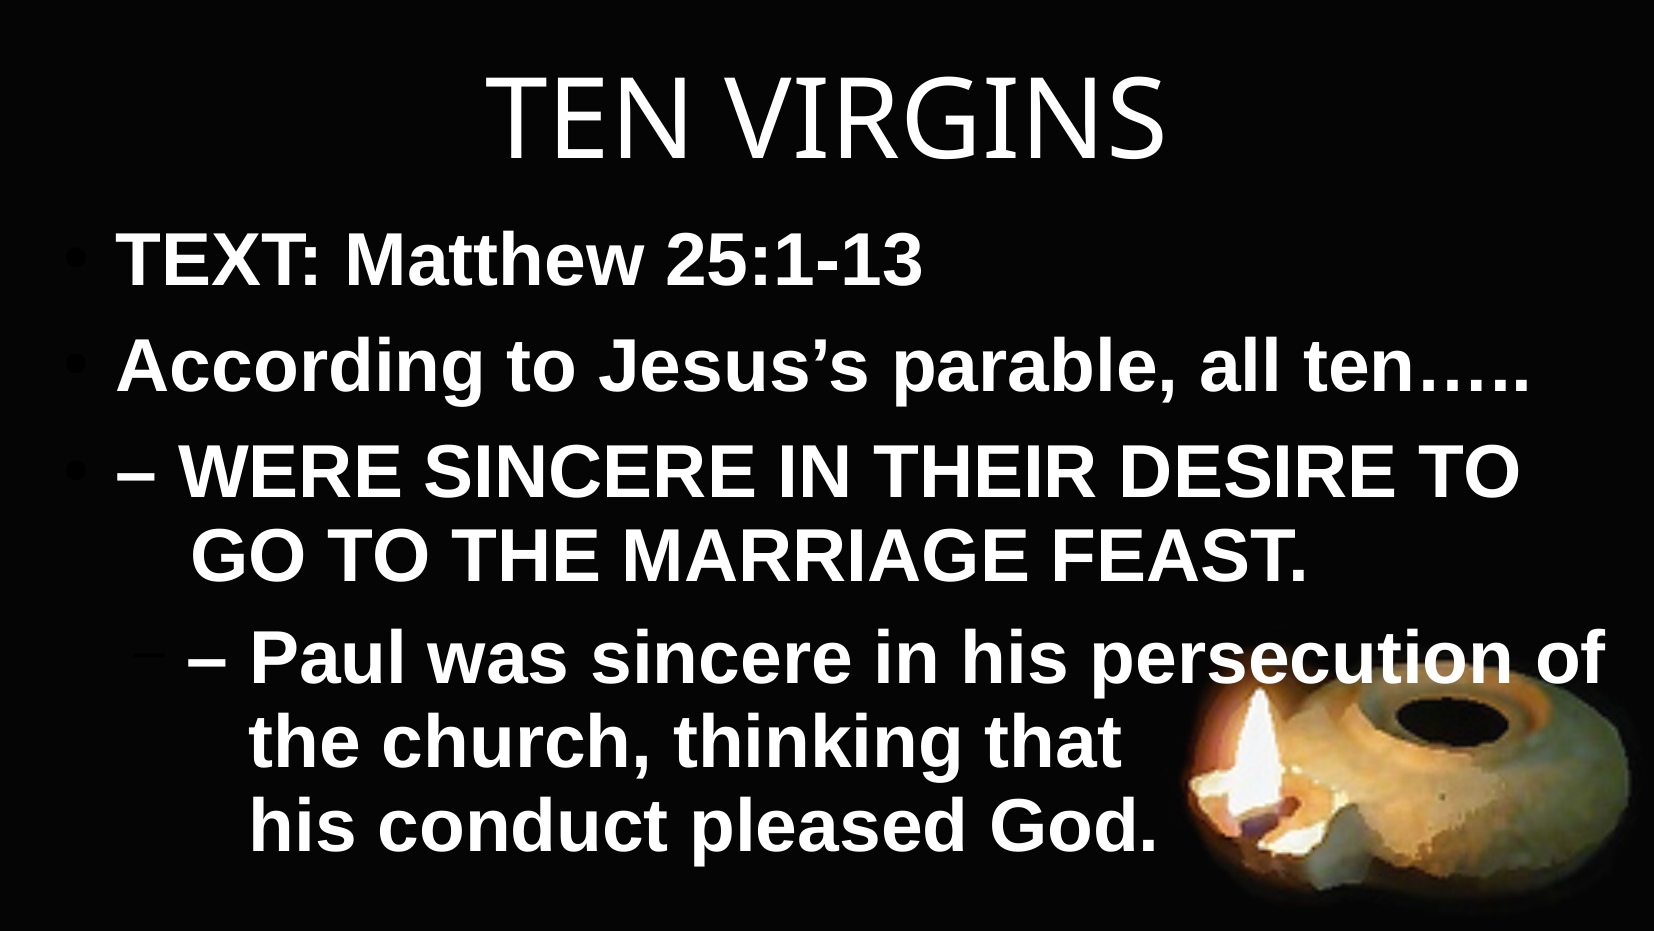

# TEN VIRGINS
TEXT: Matthew 25:1-13
According to Jesus’s parable, all ten…..
– WERE SINCERE IN THEIR DESIRE TO 		GO TO THE MARRIAGE FEAST.
– Paul was sincere in his persecution of the church, thinking that his conduct pleased God.